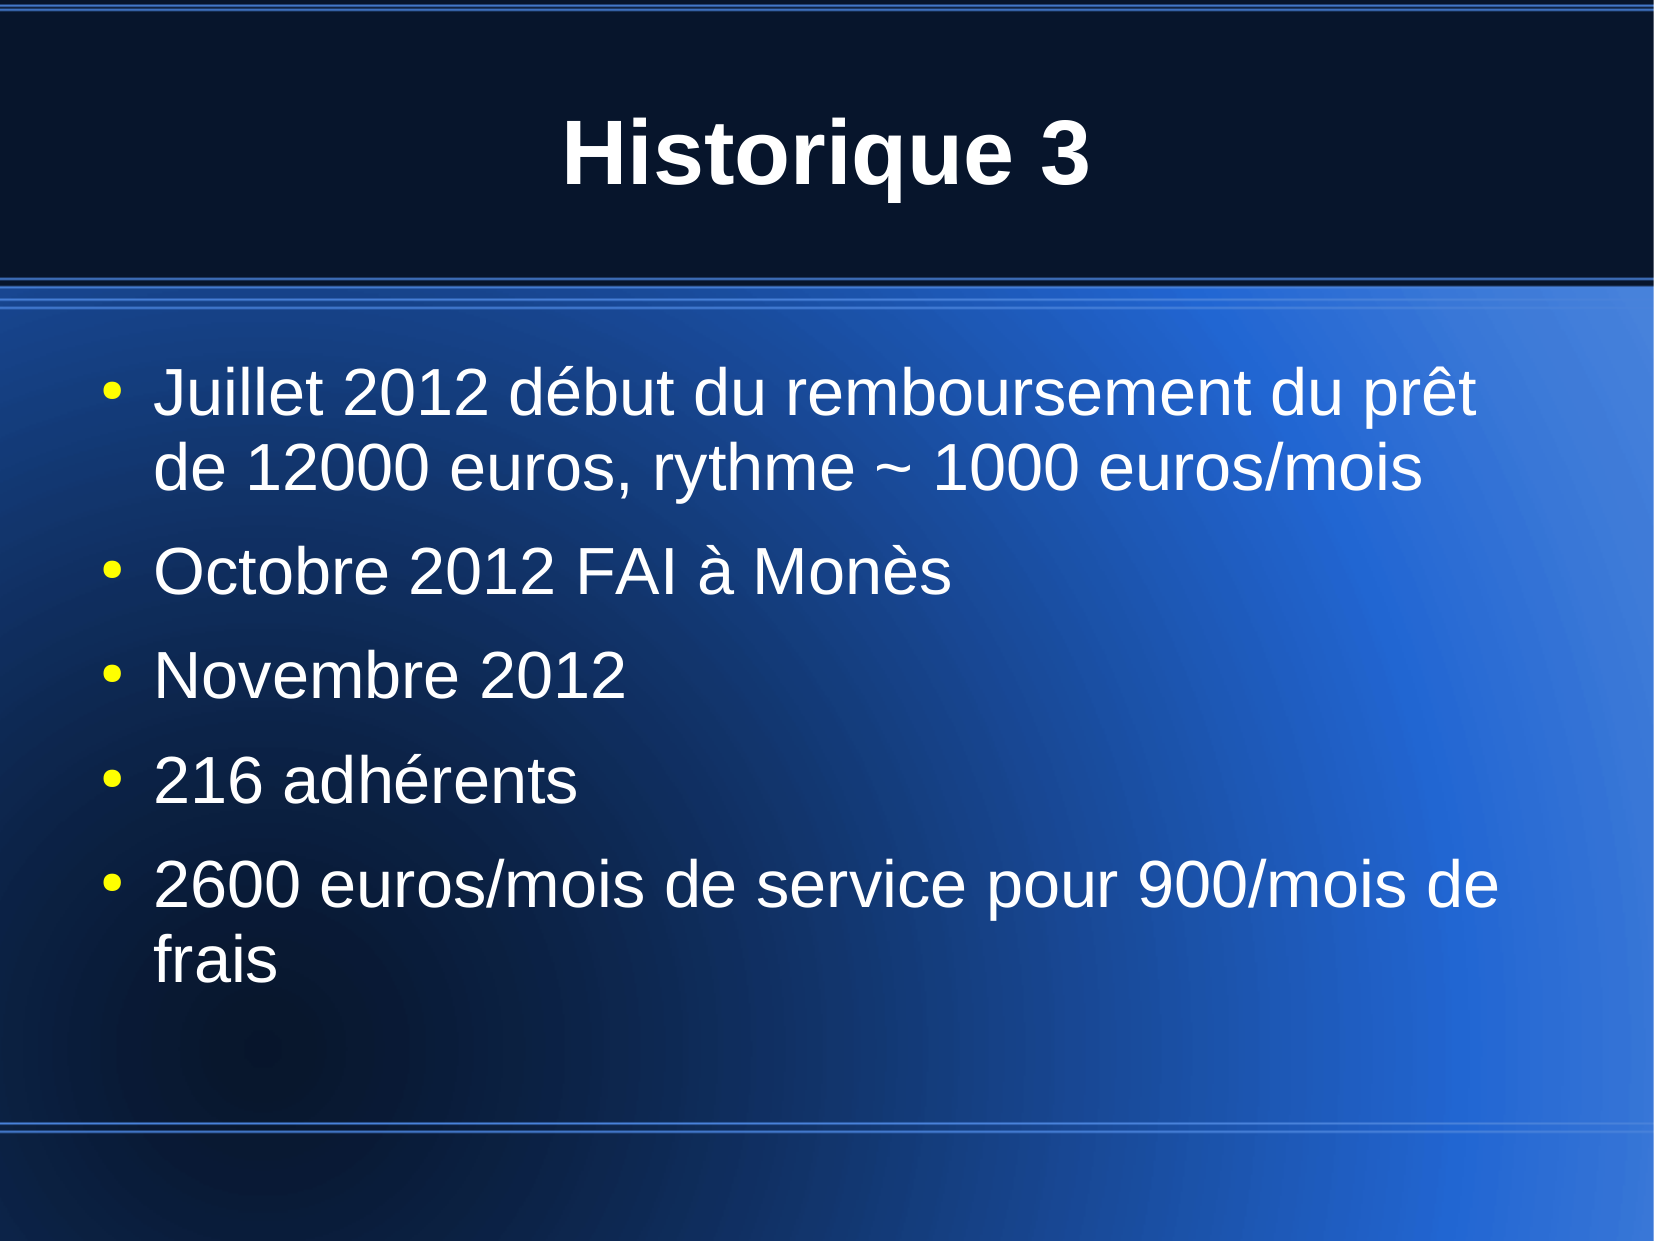

# Historique 3
Juillet 2012 début du remboursement du prêt de 12000 euros, rythme ~ 1000 euros/mois
Octobre 2012 FAI à Monès
Novembre 2012
216 adhérents
2600 euros/mois de service pour 900/mois de frais